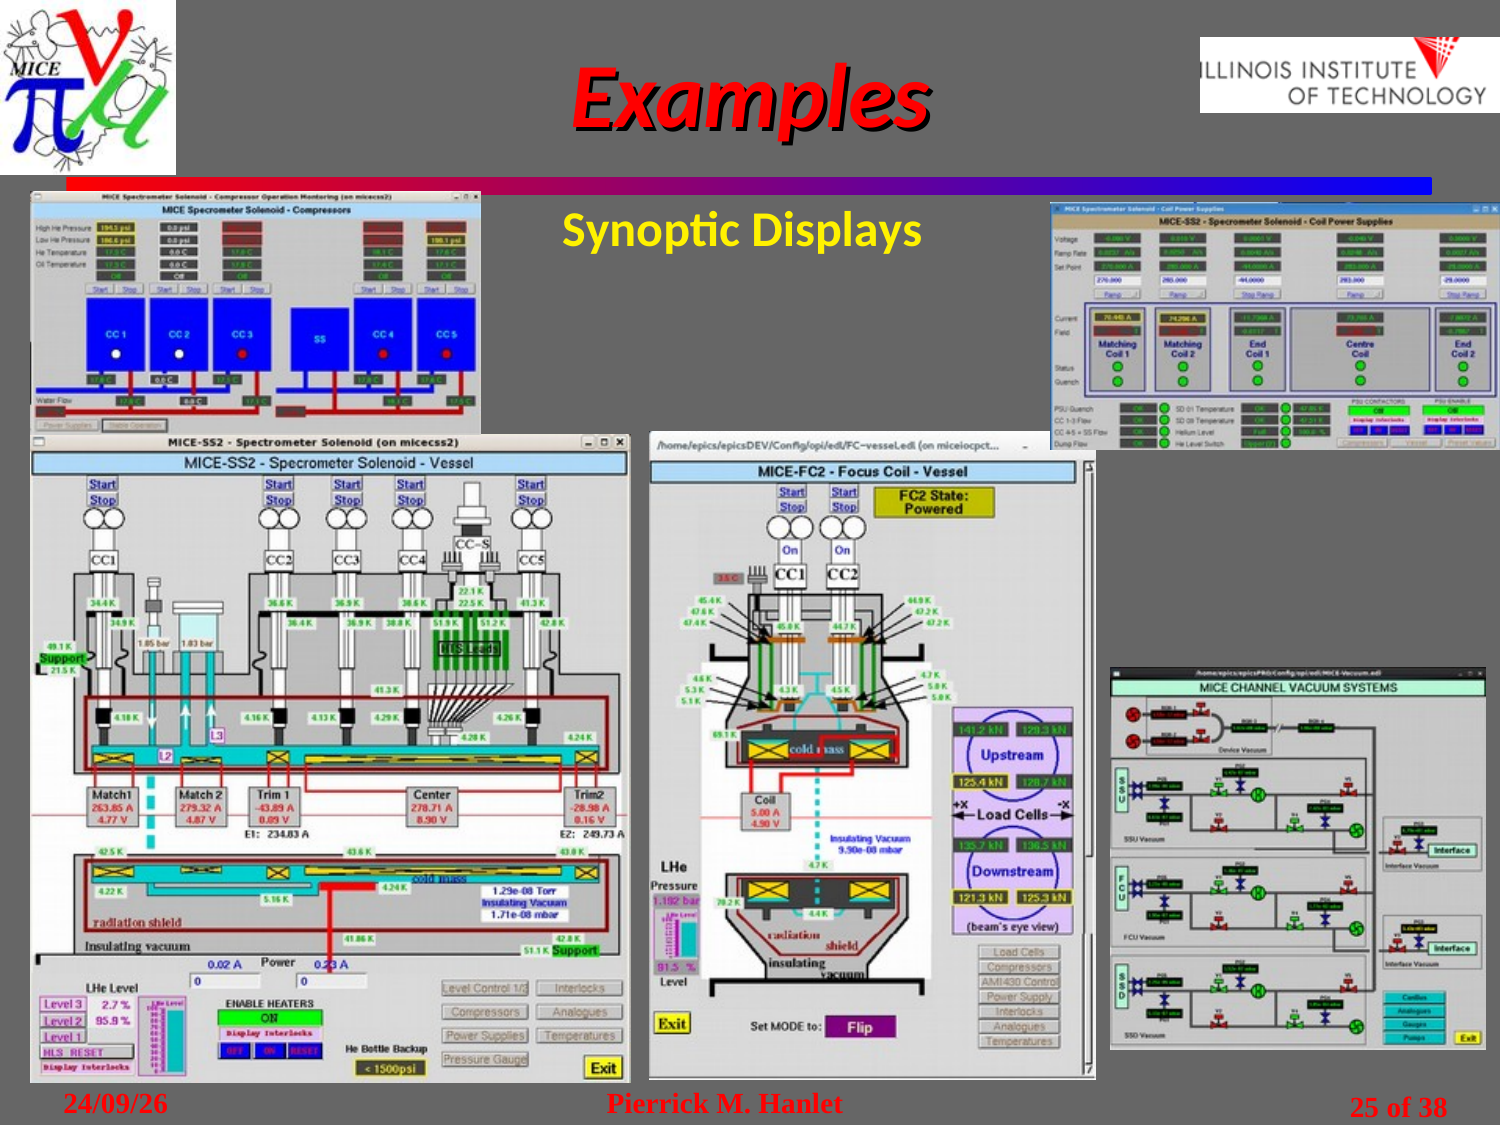

# Examples
Synoptic Displays
25
Pierrick Hanlet